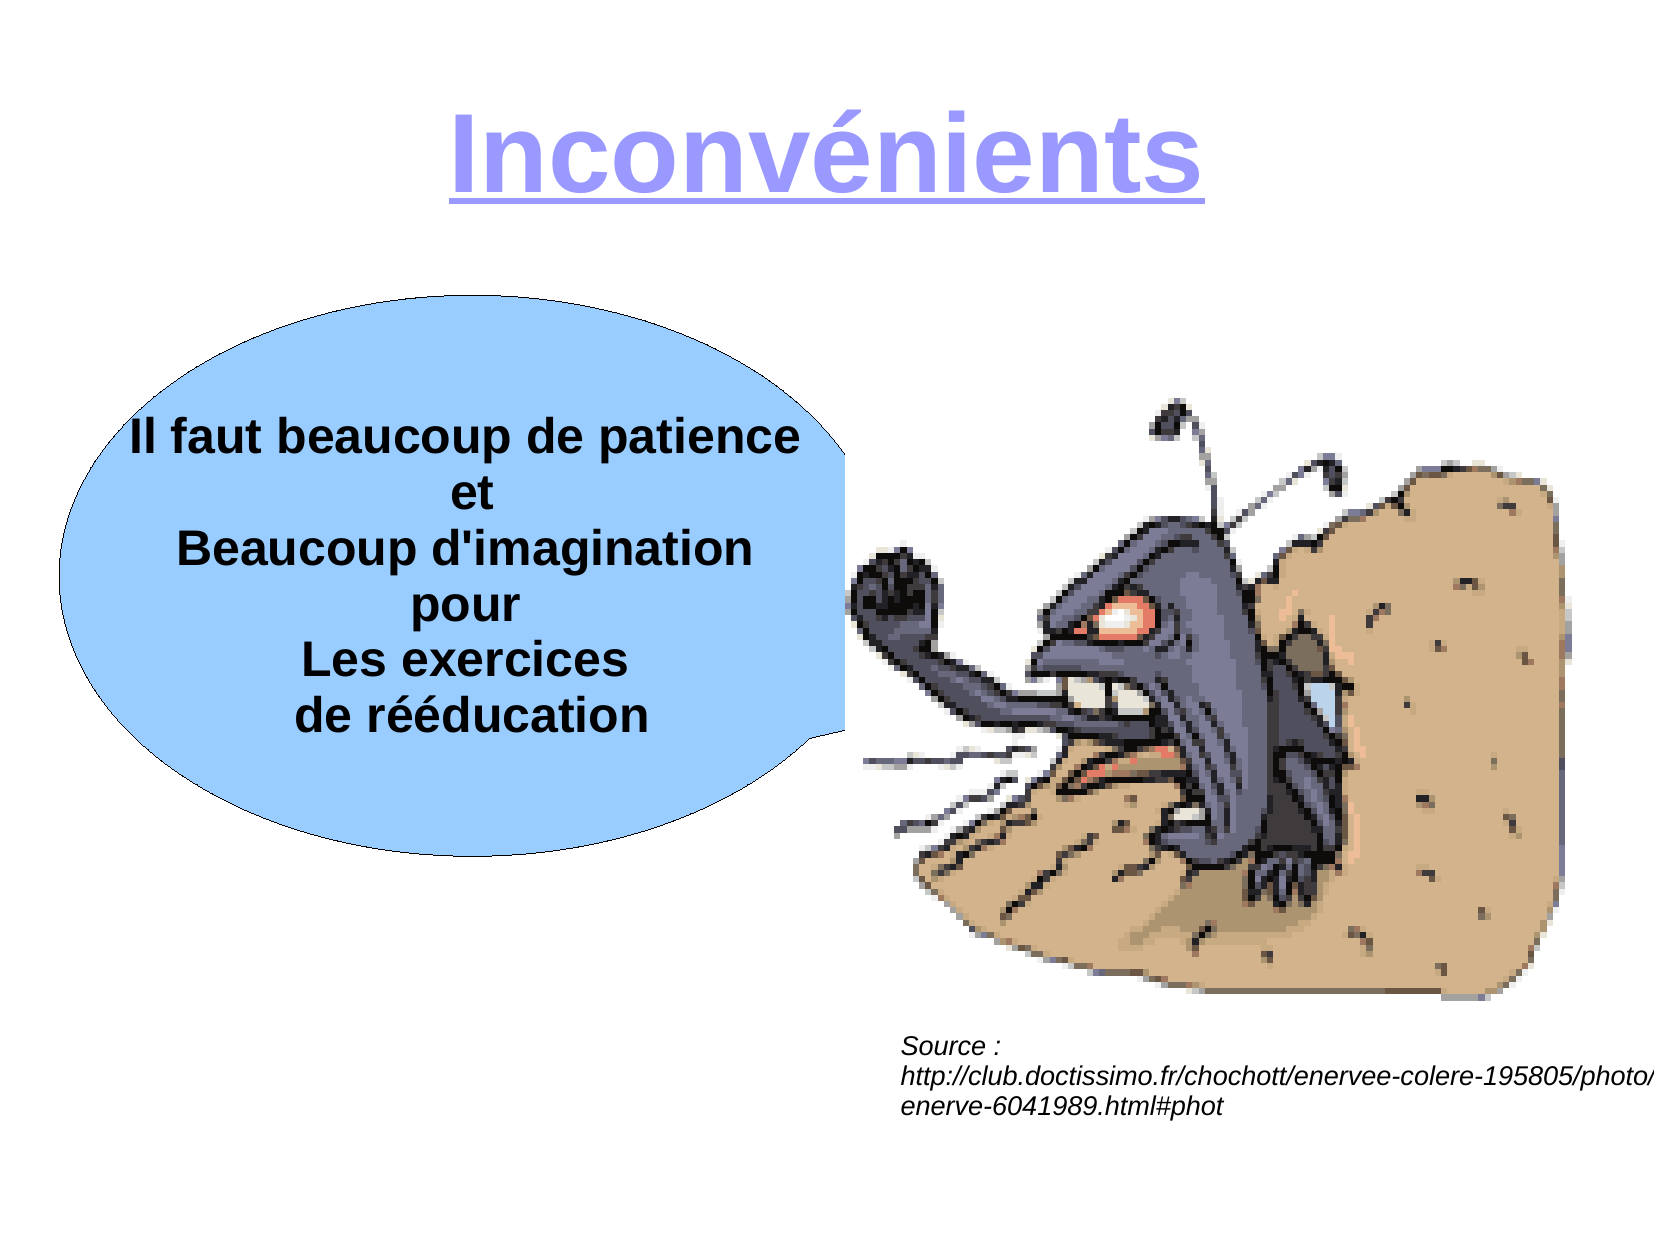

# Inconvénients
Il faut beaucoup de patience
et
Beaucoup d'imagination
pour
Les exercices
de rééducation
Source : http://club.doctissimo.fr/chochott/enervee-colere-195805/photo/petite-verte-enerve-6041989.html#phot